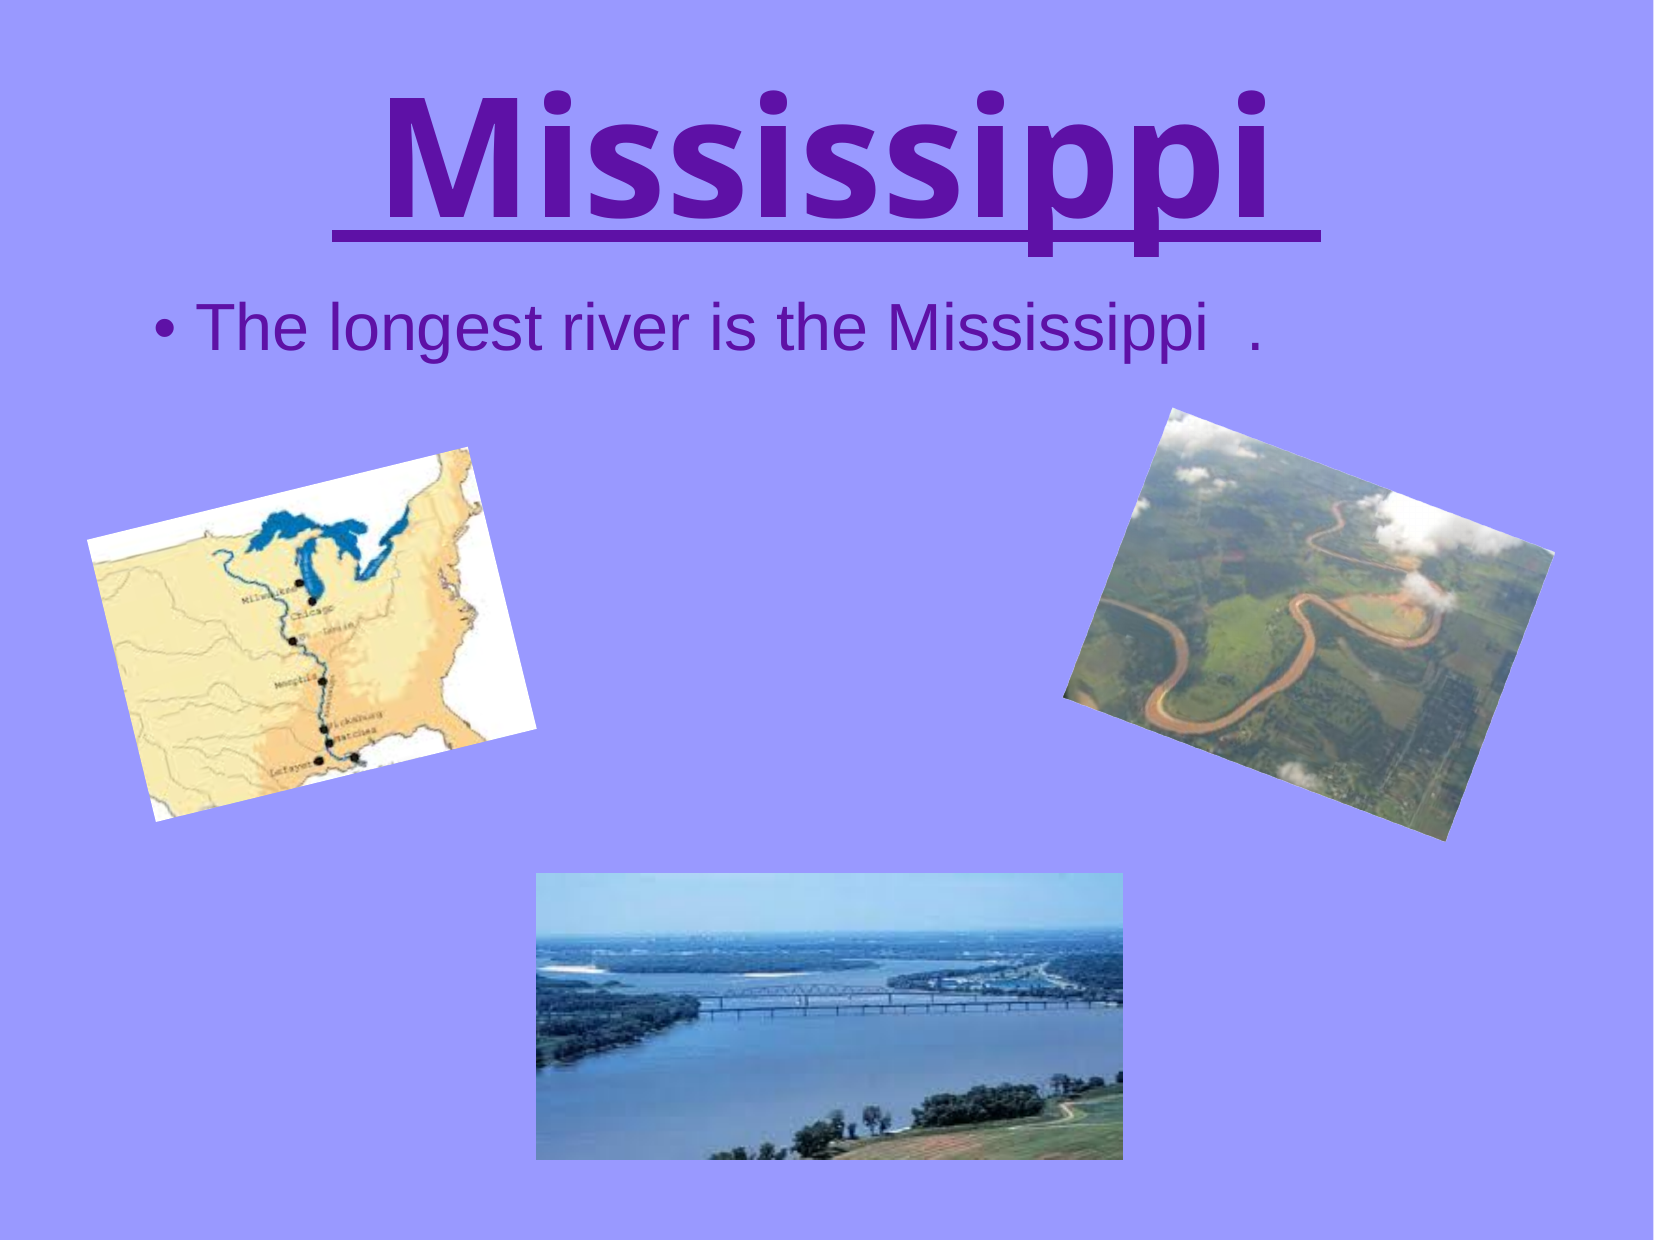

# Mississippi
• The longest river is the Mississippi .